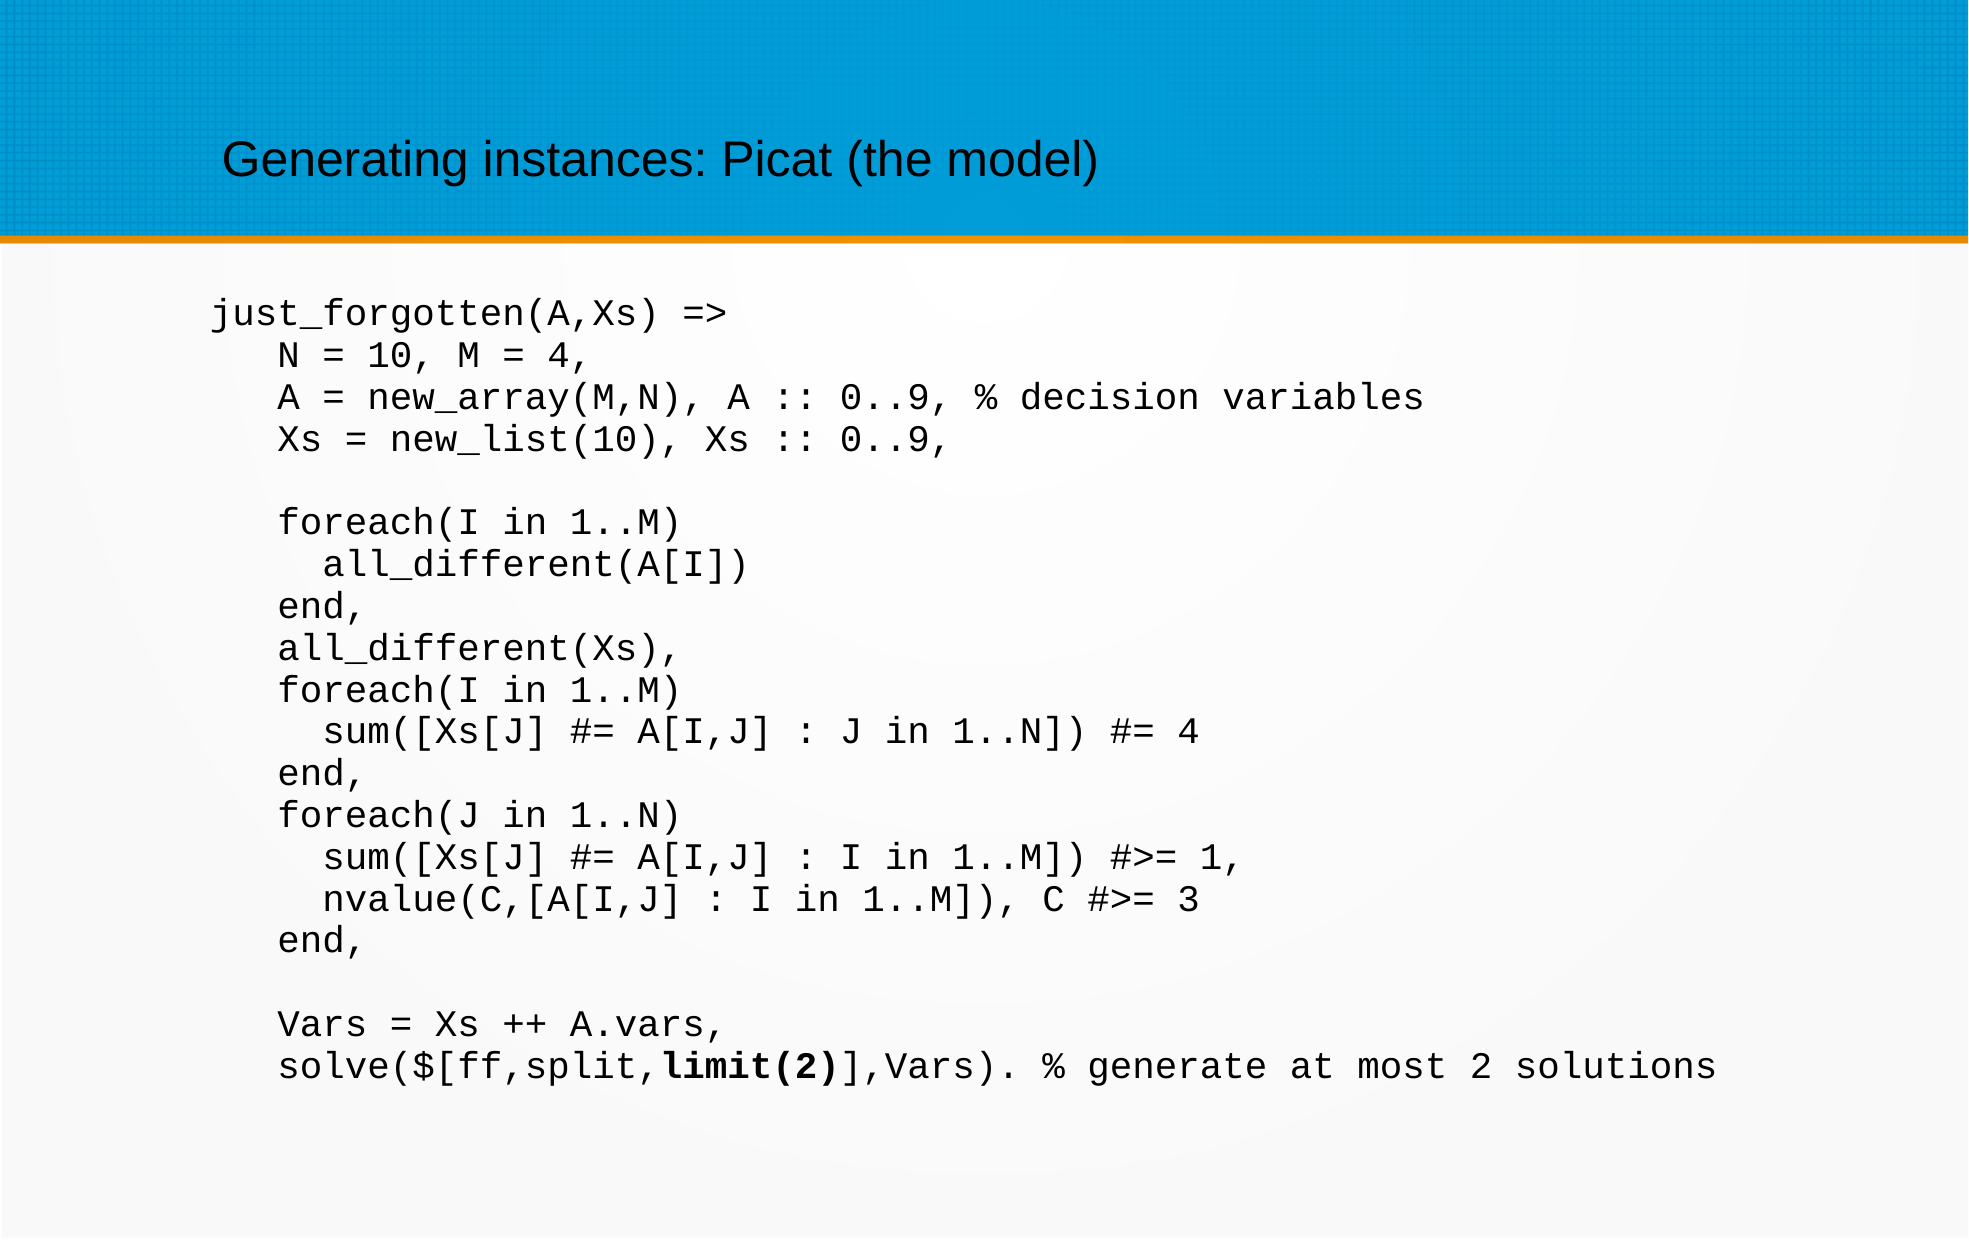

Generating instances: Picat (the model)
just_forgotten(A,Xs) =>
 N = 10, M = 4,
 A = new_array(M,N), A :: 0..9, % decision variables
 Xs = new_list(10), Xs :: 0..9,
 foreach(I in 1..M)
 all_different(A[I])
 end,
 all_different(Xs),
 foreach(I in 1..M)
 sum([Xs[J] #= A[I,J] : J in 1..N]) #= 4
 end,
 foreach(J in 1..N)
 sum([Xs[J] #= A[I,J] : I in 1..M]) #>= 1,
 nvalue(C,[A[I,J] : I in 1..M]), C #>= 3
 end,
 Vars = Xs ++ A.vars,
 solve($[ff,split,limit(2)],Vars). % generate at most 2 solutions